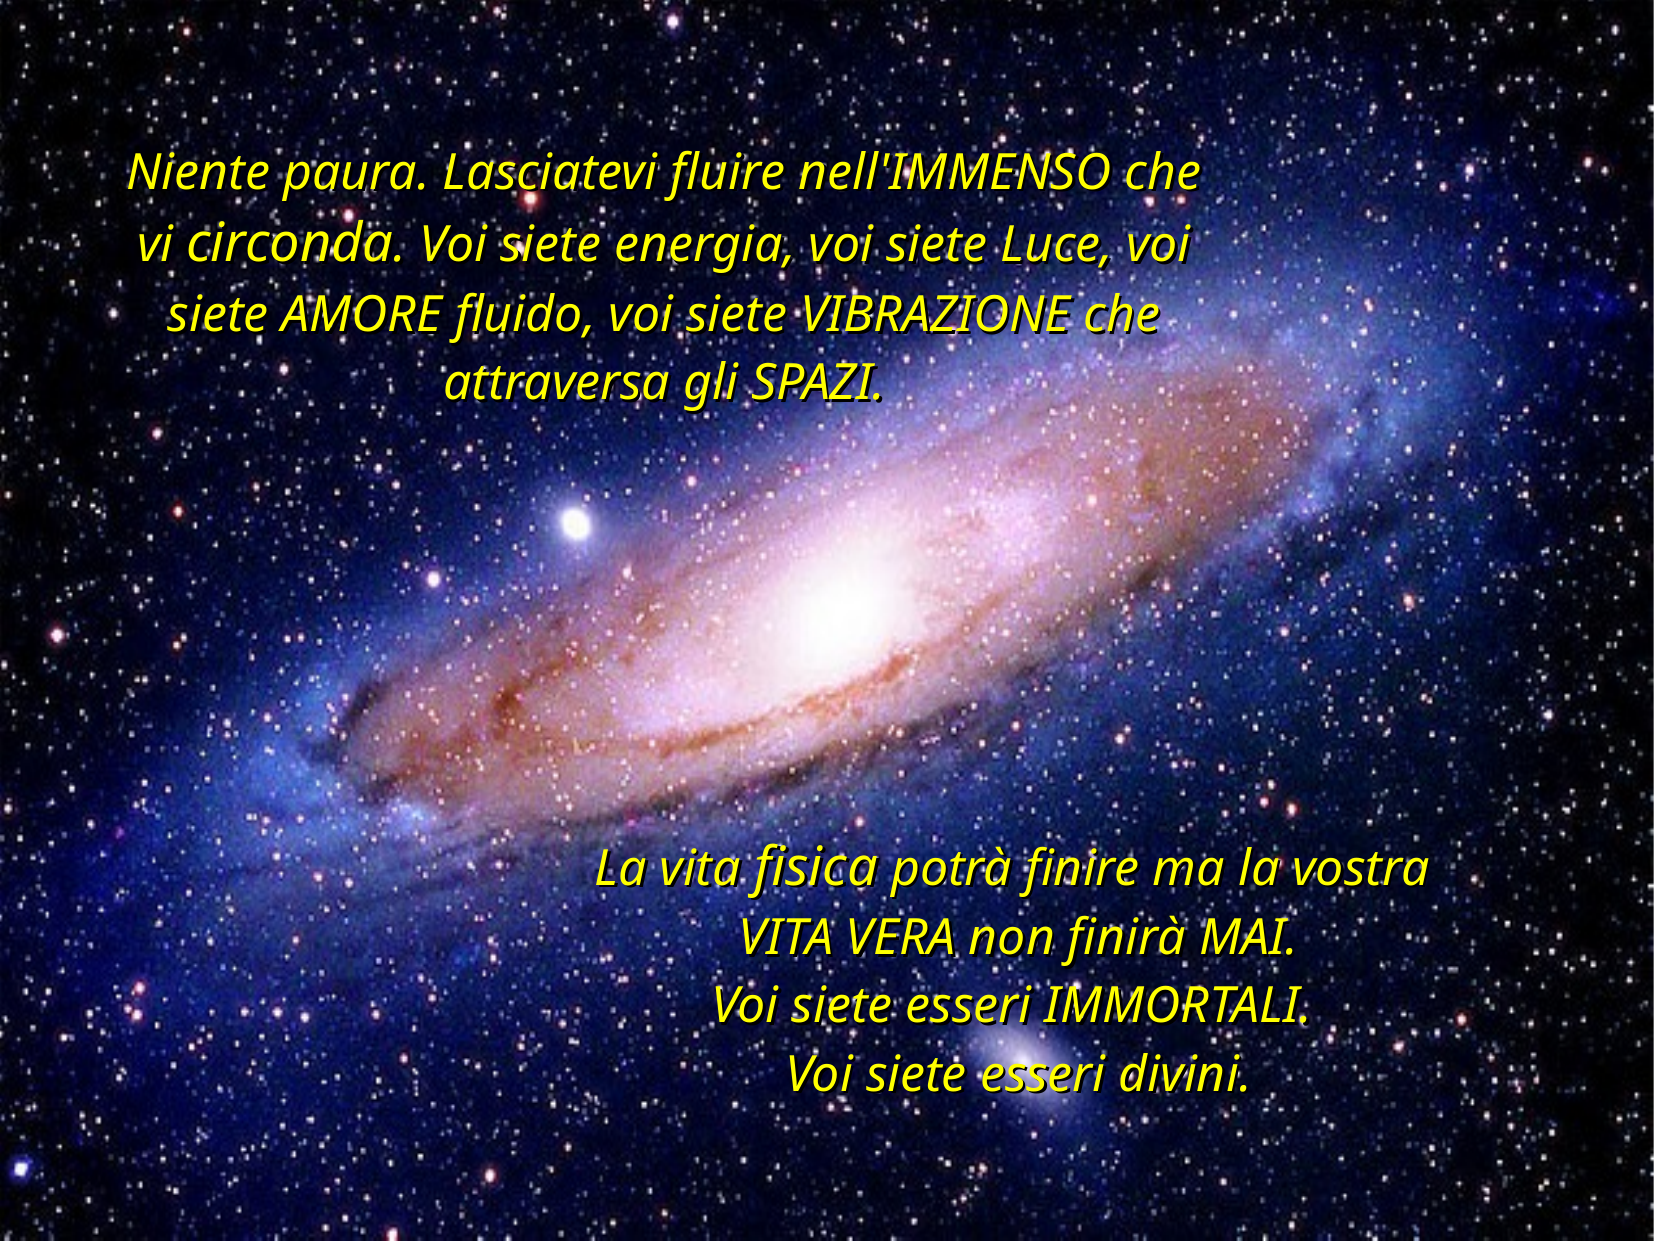

# Niente paura. Lasciatevi fluire nell'IMMENSO che vi circonda. Voi siete energia, voi siete Luce, voi siete AMORE fluido, voi siete VIBRAZIONE che attraversa gli SPAZI.
La vita fisica potrà finire ma la vostra
VITA VERA non finirà MAI.
Voi siete esseri IMMORTALI.
Voi siete esseri divini.